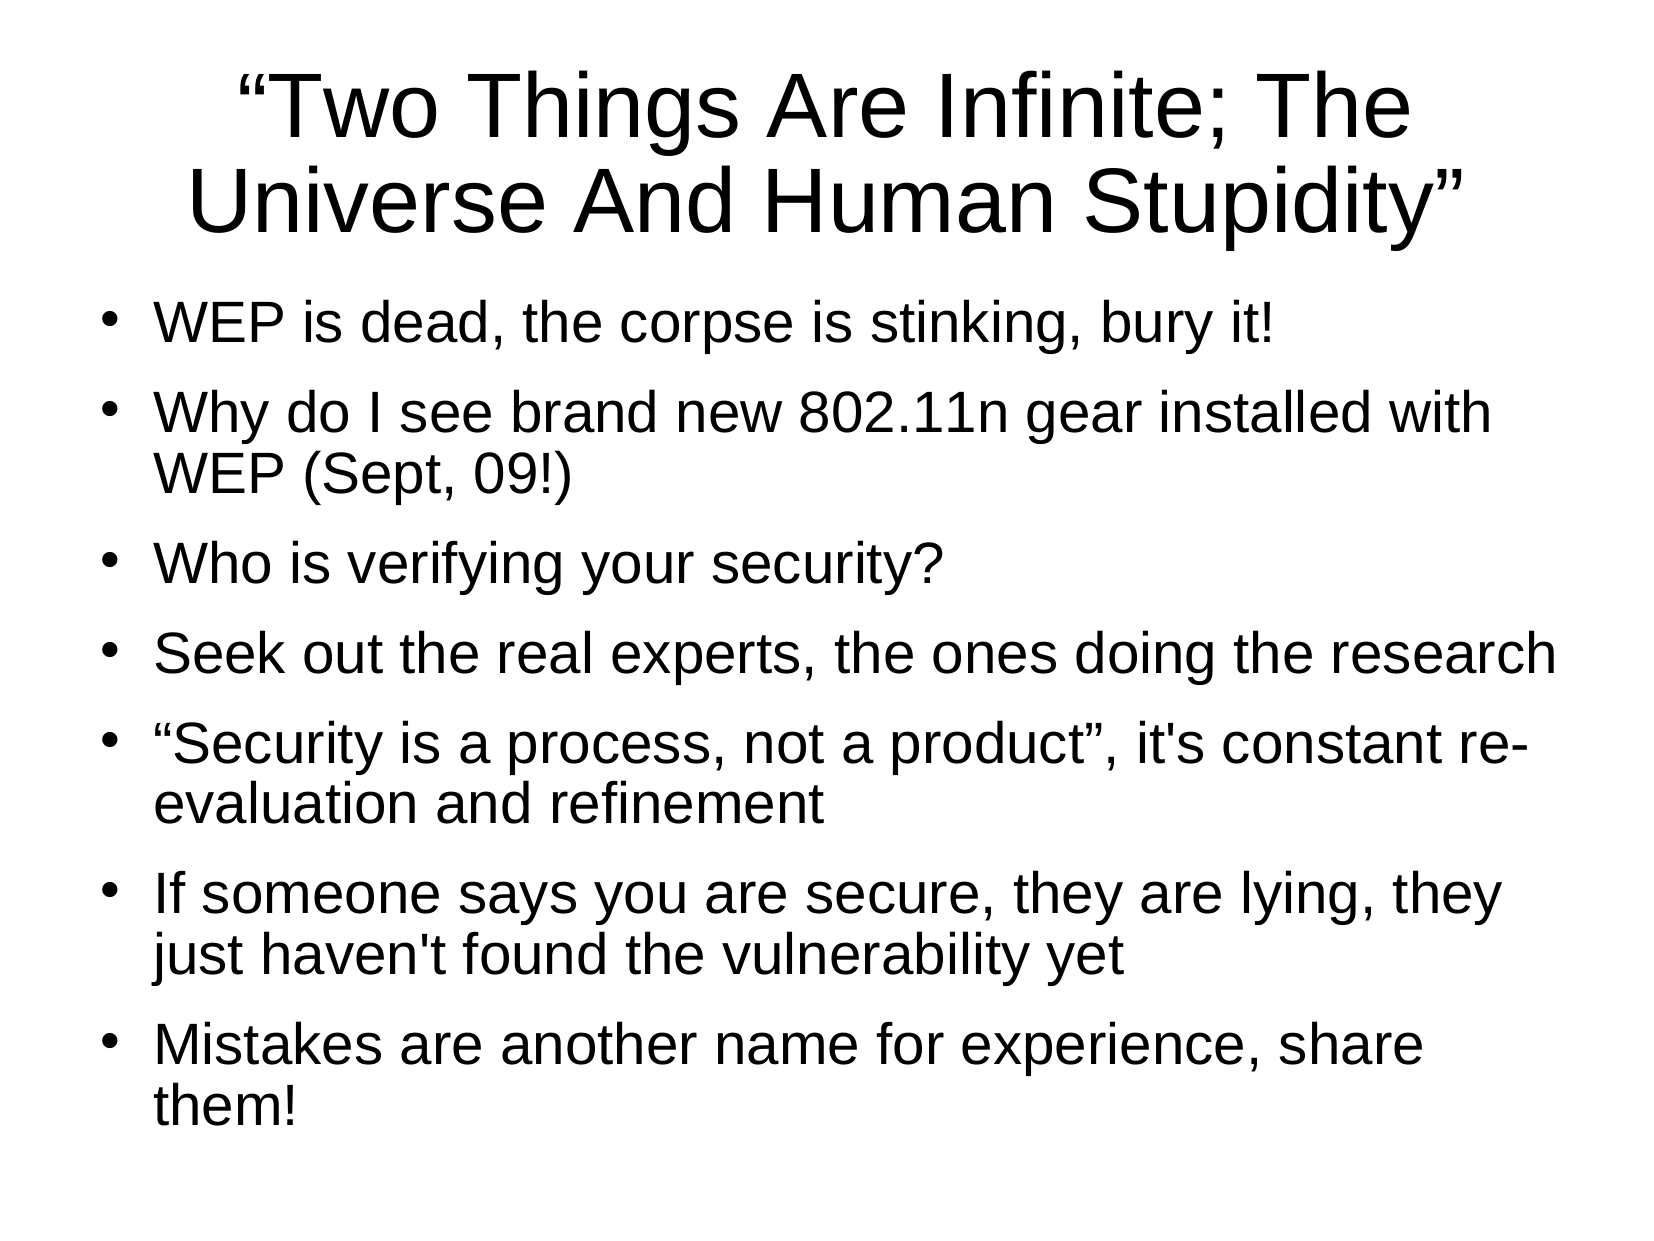

# “Two Things Are Infinite; The Universe And Human Stupidity”
WEP is dead, the corpse is stinking, bury it!
Why do I see brand new 802.11n gear installed with WEP (Sept, 09!)
Who is verifying your security?
Seek out the real experts, the ones doing the research
“Security is a process, not a product”, it's constant re-evaluation and refinement
If someone says you are secure, they are lying, they just haven't found the vulnerability yet
Mistakes are another name for experience, share them!